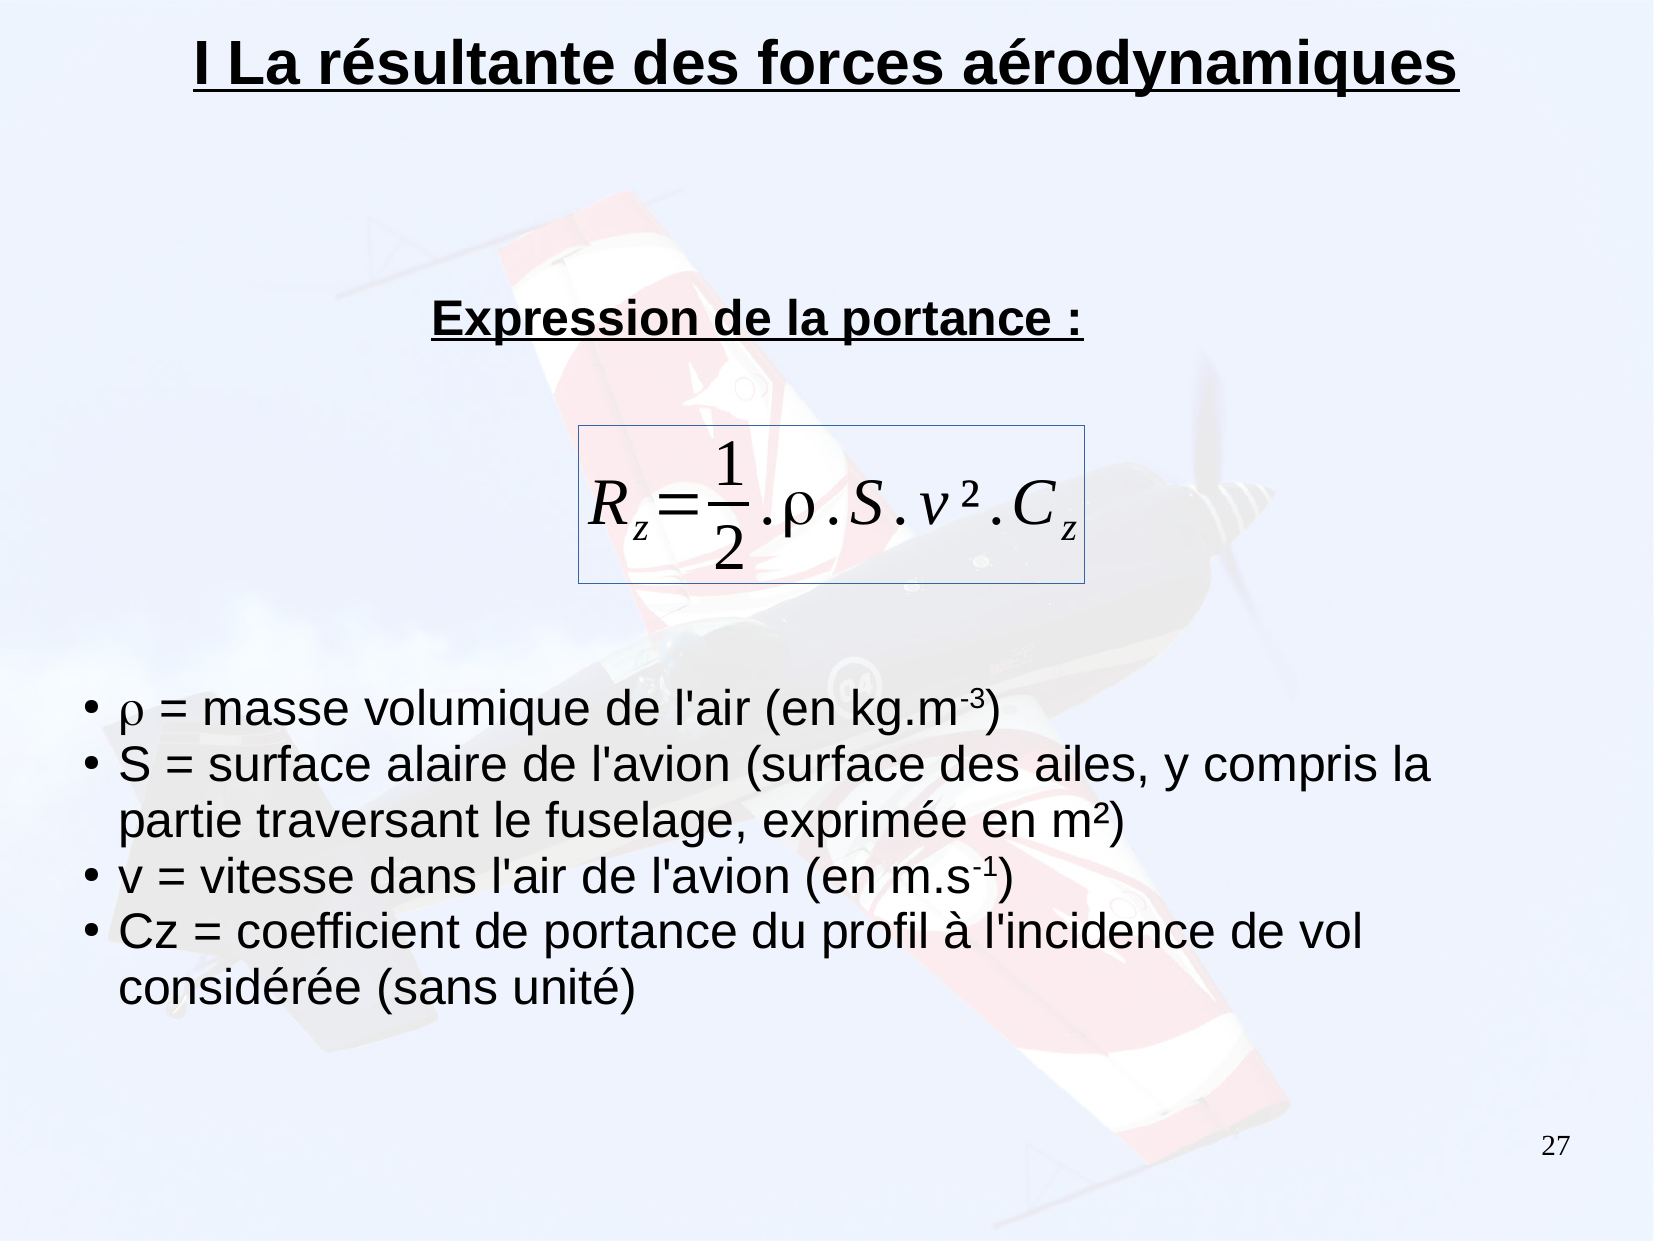

# I La résultante des forces aérodynamiques
Expression de la portance :
r = masse volumique de l'air (en kg.m-3)
S = surface alaire de l'avion (surface des ailes, y compris la partie traversant le fuselage, exprimée en m²)
v = vitesse dans l'air de l'avion (en m.s-1)
Cz = coefficient de portance du profil à l'incidence de vol considérée (sans unité)
27